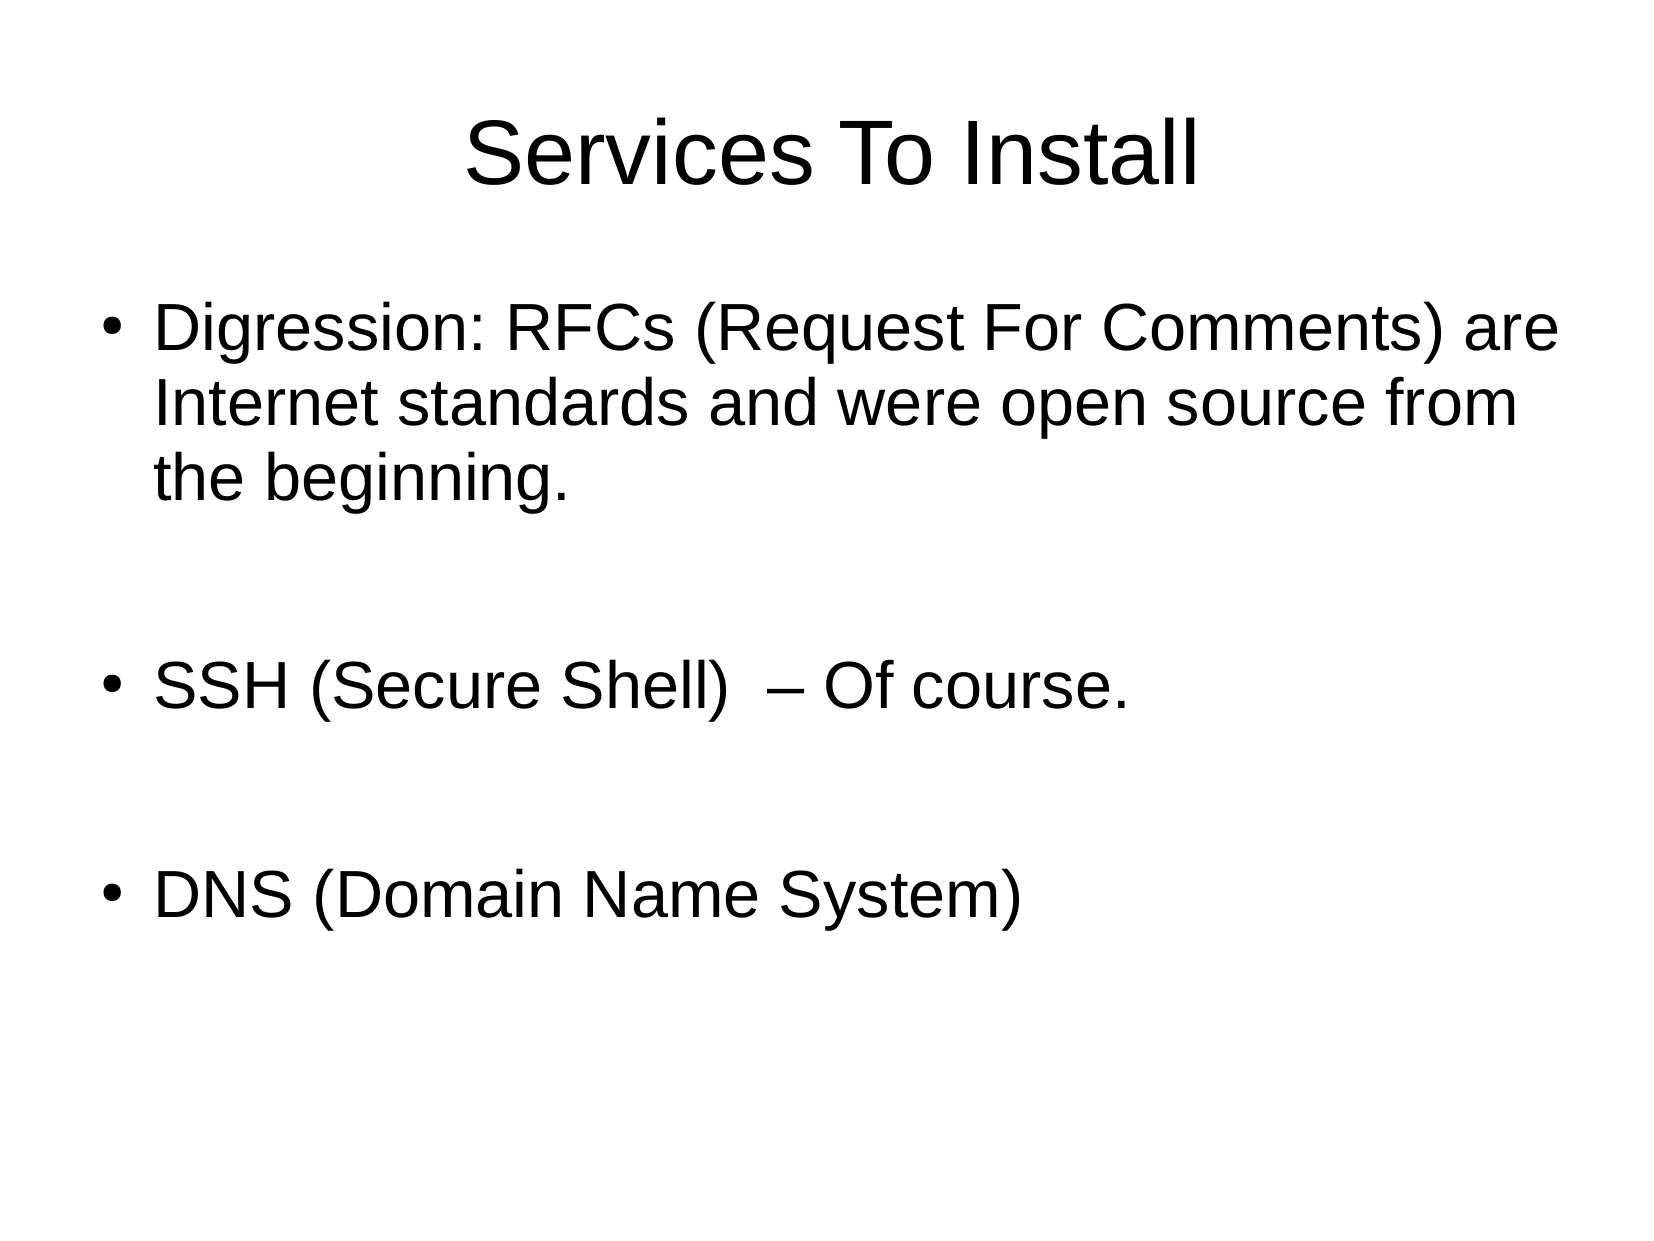

# Services To Install
Digression: RFCs (Request For Comments) are Internet standards and were open source from the beginning.
SSH (Secure Shell) – Of course.
DNS (Domain Name System)